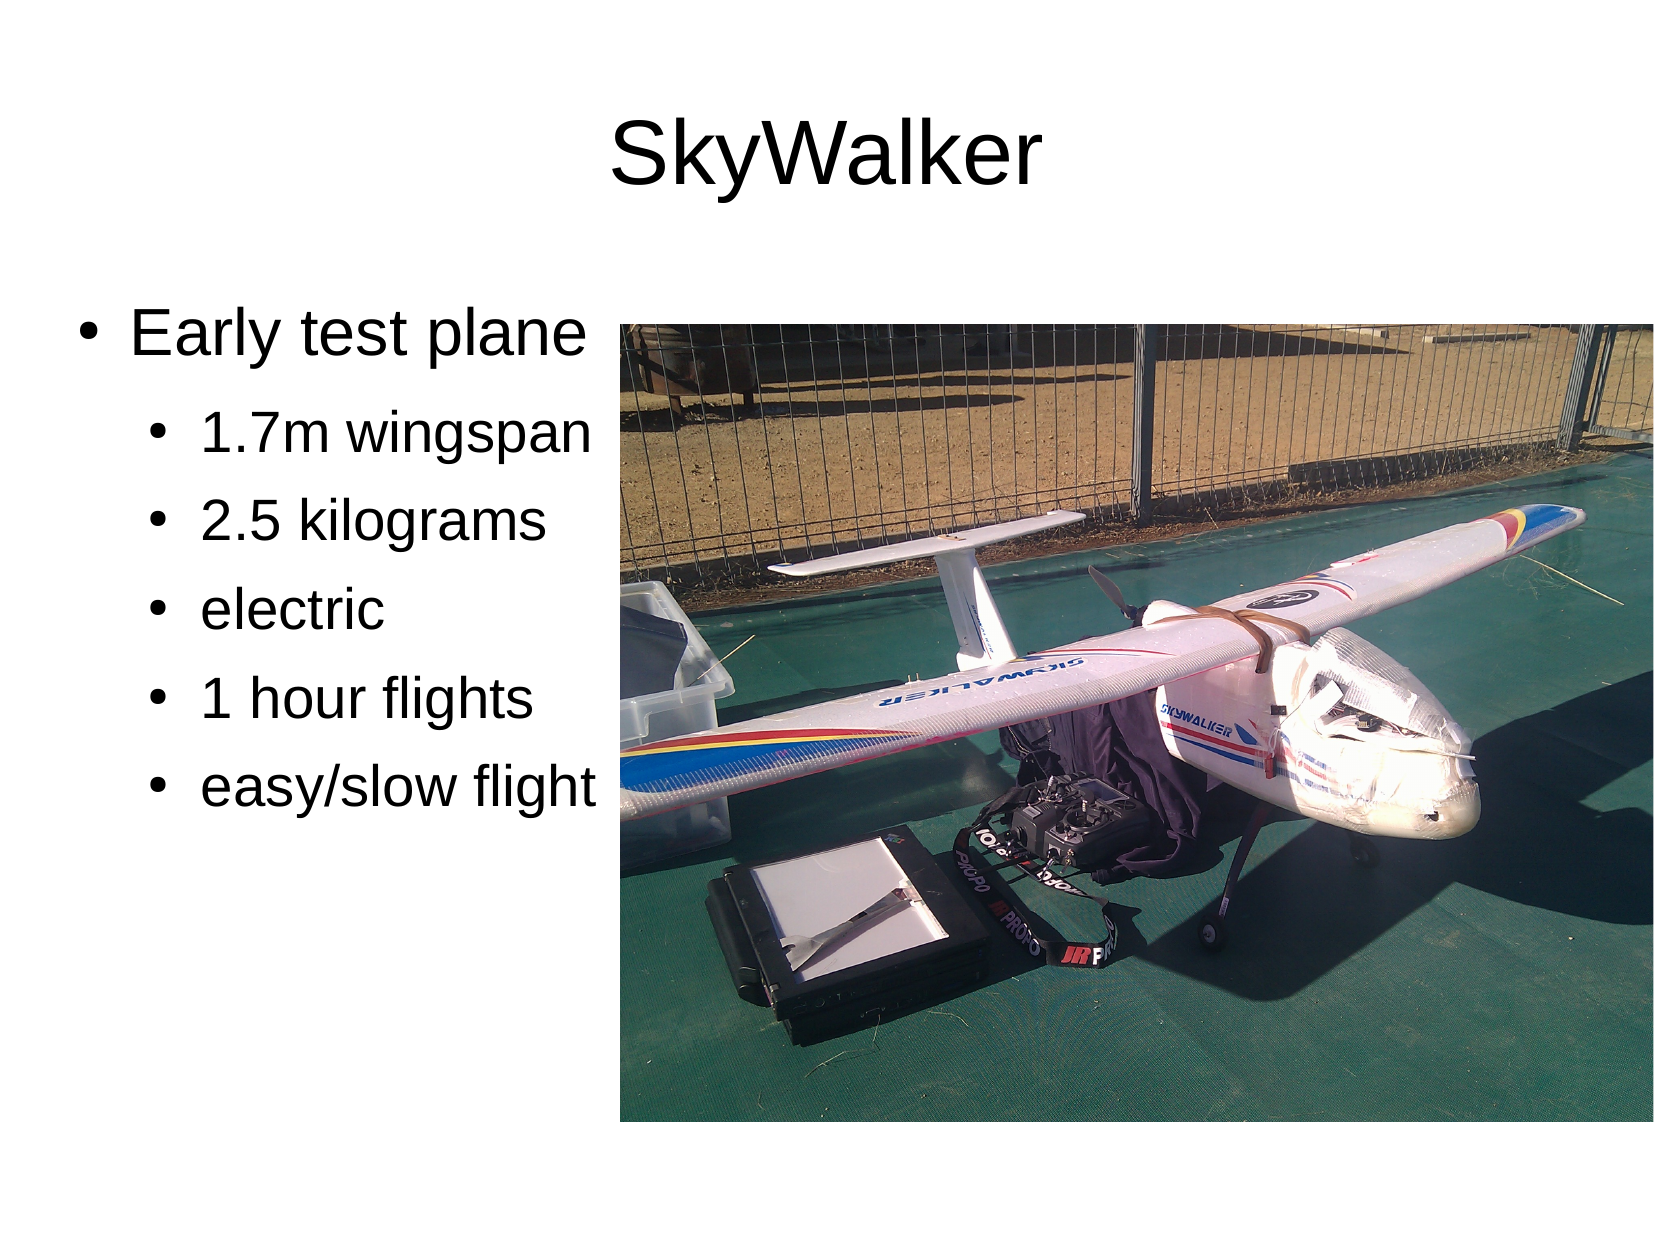

# SkyWalker
Early test plane
1.7m wingspan
2.5 kilograms
electric
1 hour flights
easy/slow flight